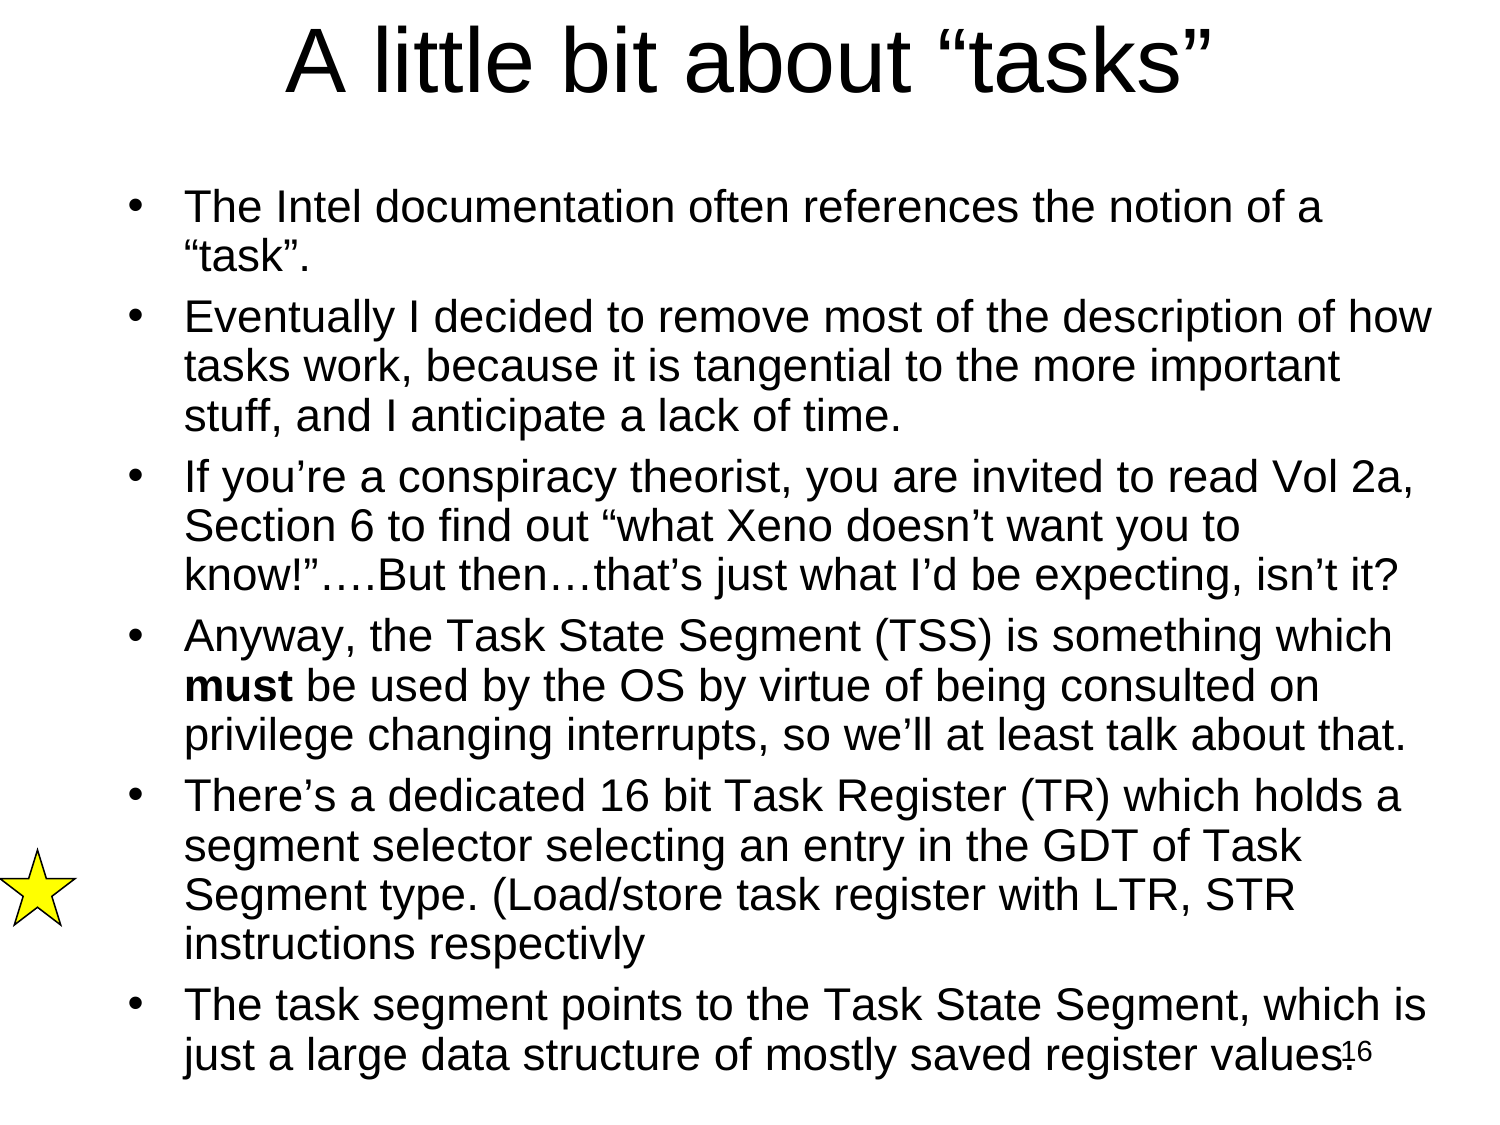

# A little bit about “tasks”
The Intel documentation often references the notion of a “task”.
Eventually I decided to remove most of the description of how tasks work, because it is tangential to the more important stuff, and I anticipate a lack of time.
If you’re a conspiracy theorist, you are invited to read Vol 2a, Section 6 to find out “what Xeno doesn’t want you to know!”….But then…that’s just what I’d be expecting, isn’t it?
Anyway, the Task State Segment (TSS) is something which must be used by the OS by virtue of being consulted on privilege changing interrupts, so we’ll at least talk about that.
There’s a dedicated 16 bit Task Register (TR) which holds a segment selector selecting an entry in the GDT of Task Segment type. (Load/store task register with LTR, STR instructions respectivly
The task segment points to the Task State Segment, which is just a large data structure of mostly saved register values.